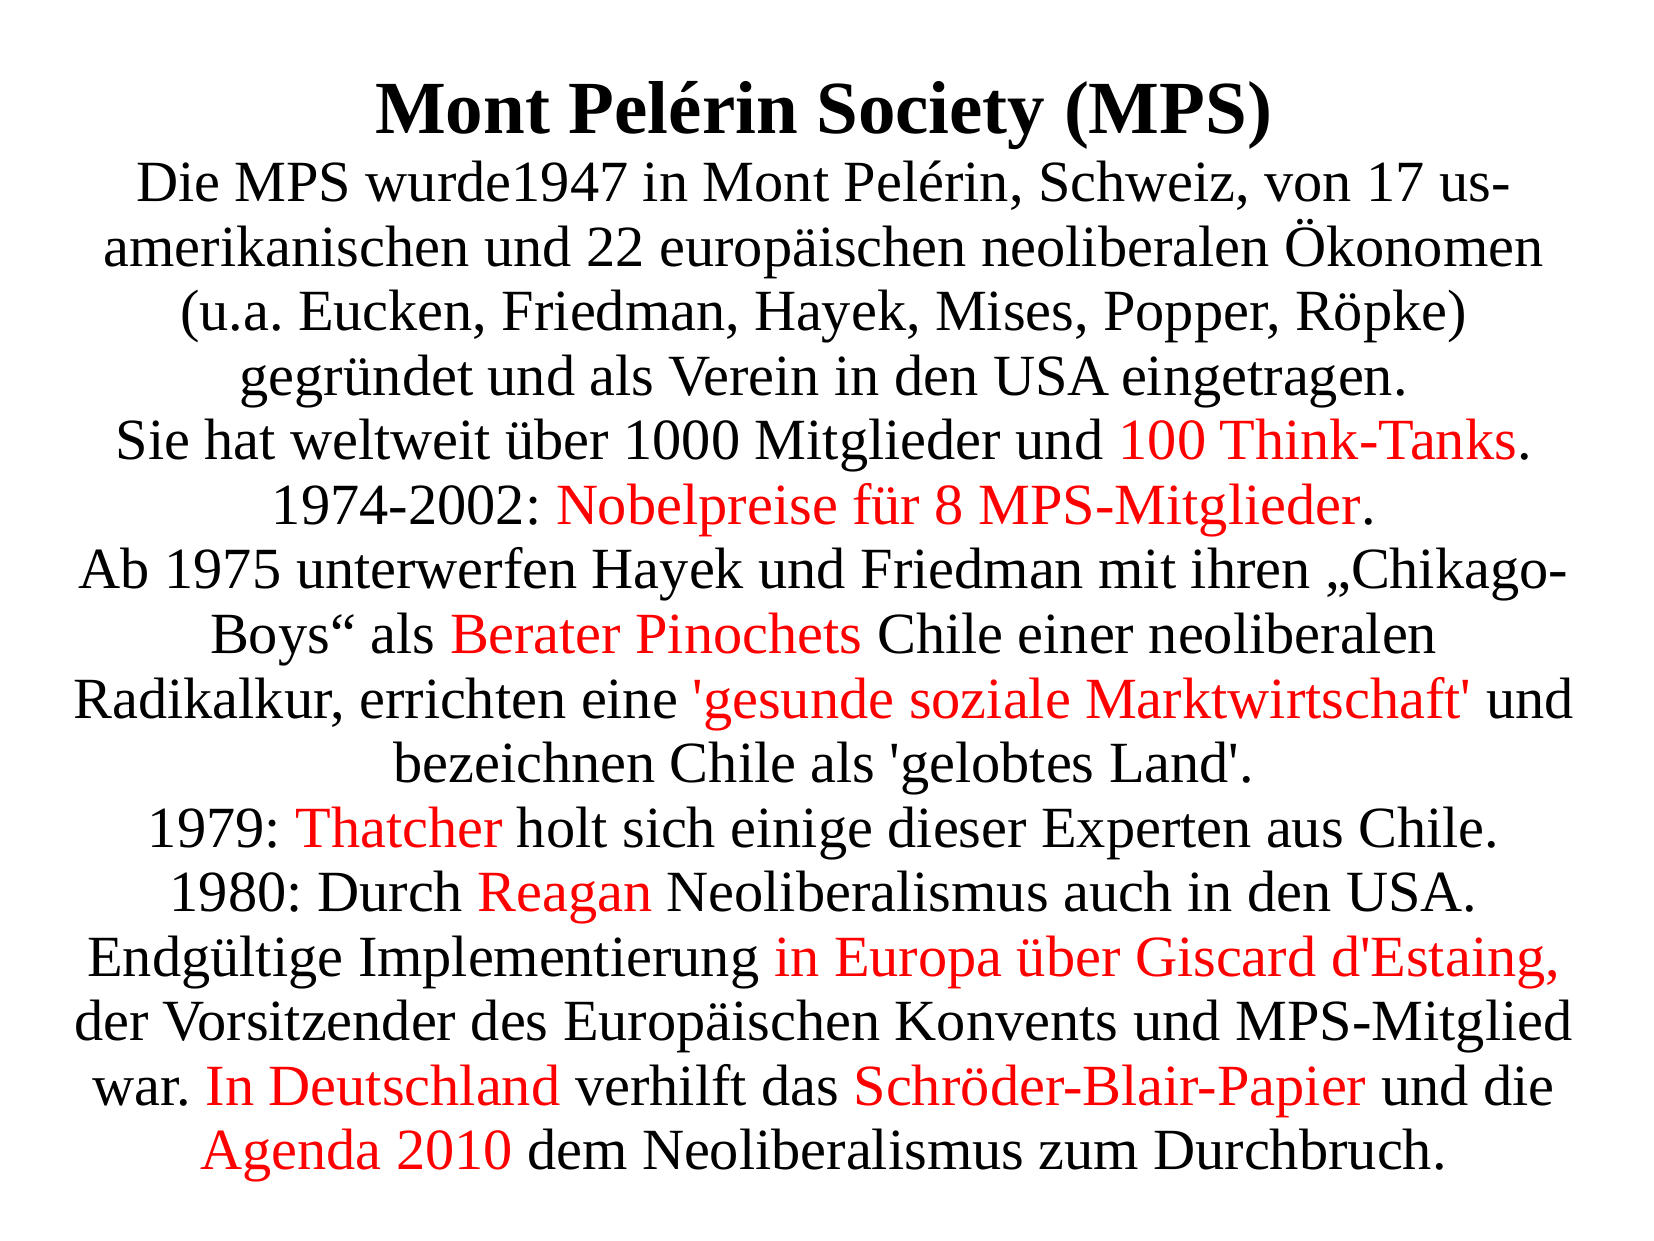

Mont Pelérin Society (MPS)
Die MPS wurde1947 in Mont Pelérin, Schweiz, von 17 us-amerikanischen und 22 europäischen neoliberalen Ökonomen (u.a. Eucken, Friedman, Hayek, Mises, Popper, Röpke) gegründet und als Verein in den USA eingetragen.
Sie hat weltweit über 1000 Mitglieder und 100 Think-Tanks.
1974-2002: Nobelpreise für 8 MPS-Mitglieder.
Ab 1975 unterwerfen Hayek und Friedman mit ihren „Chikago-Boys“ als Berater Pinochets Chile einer neoliberalen Radikalkur, errichten eine 'gesunde soziale Marktwirtschaft' und bezeichnen Chile als 'gelobtes Land'.
1979: Thatcher holt sich einige dieser Experten aus Chile.
1980: Durch Reagan Neoliberalismus auch in den USA.
Endgültige Implementierung in Europa über Giscard d'Estaing, der Vorsitzender des Europäischen Konvents und MPS-Mitglied war. In Deutschland verhilft das Schröder-Blair-Papier und die Agenda 2010 dem Neoliberalismus zum Durchbruch.